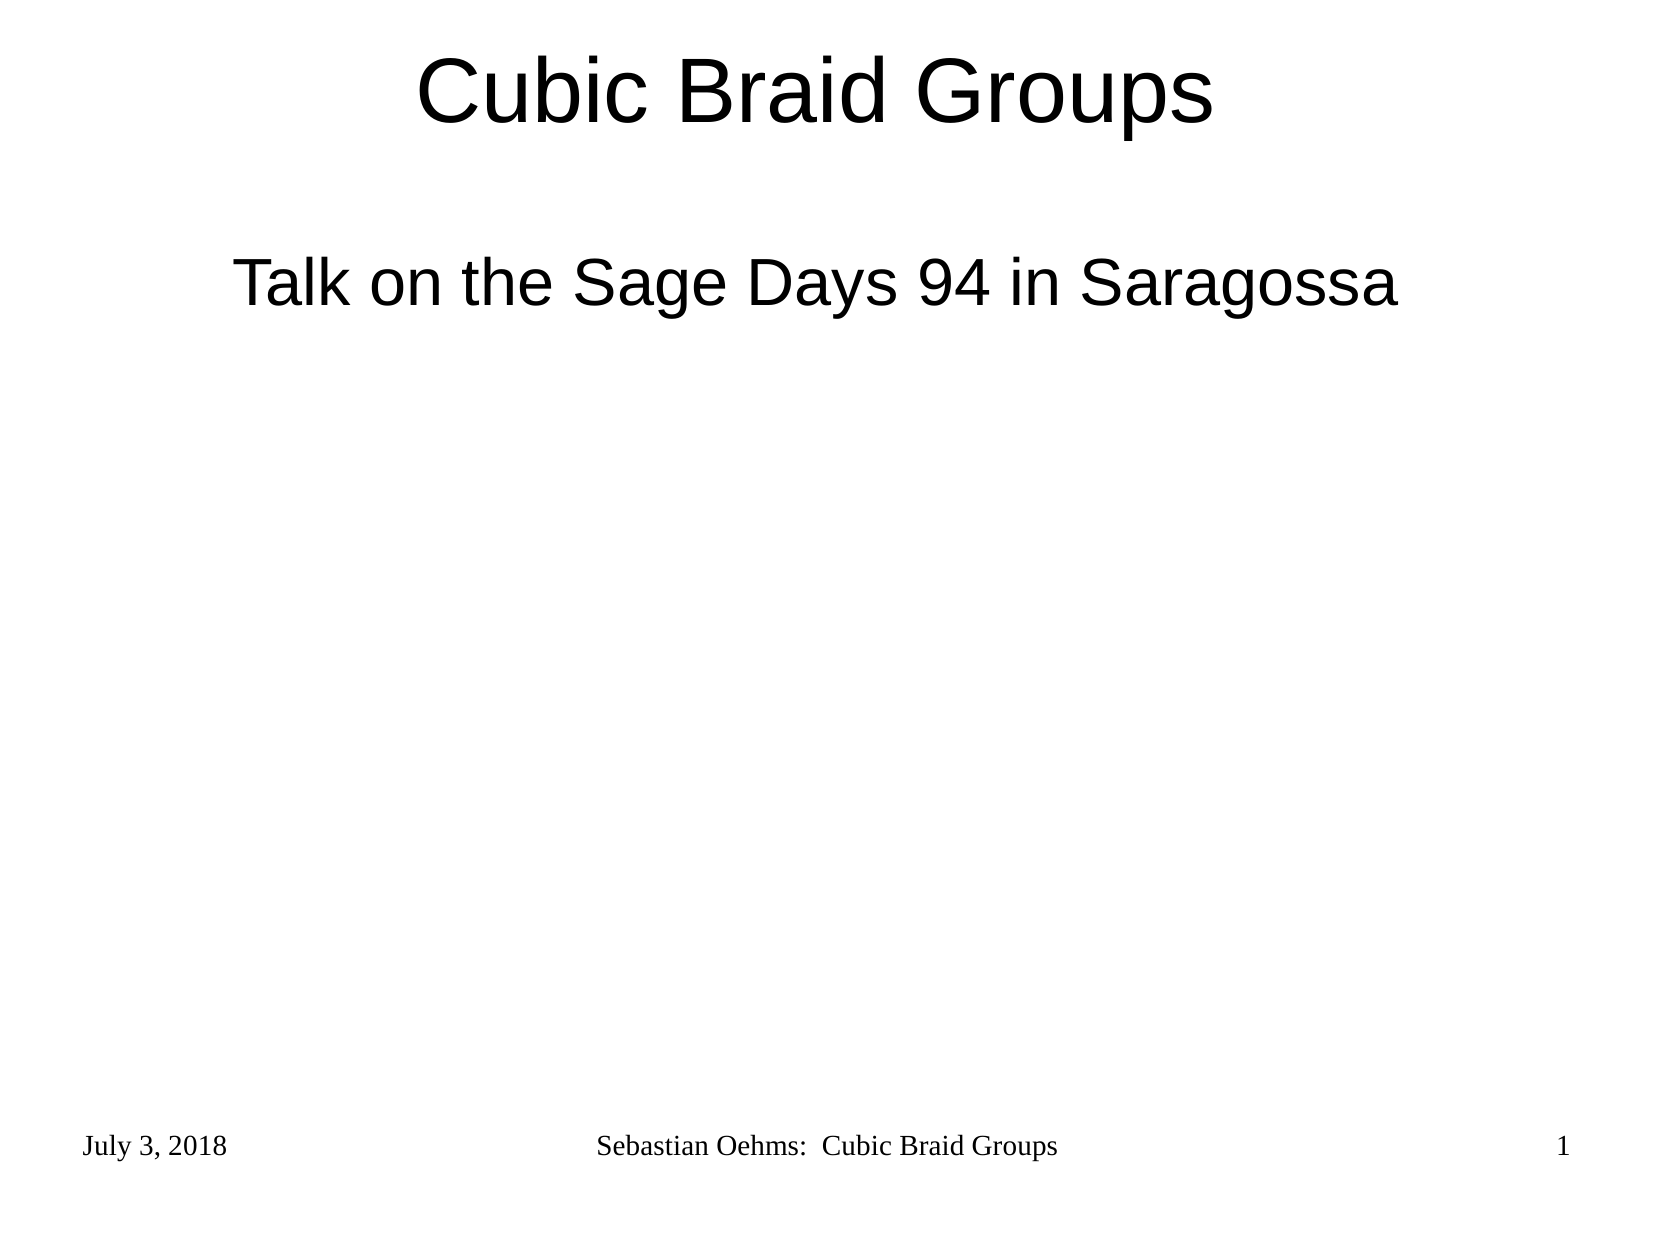

# Cubic Braid Groups Talk on the Sage Days 94 in Saragossa
July 3, 2018
Sebastian Oehms: Cubic Braid Groups
1